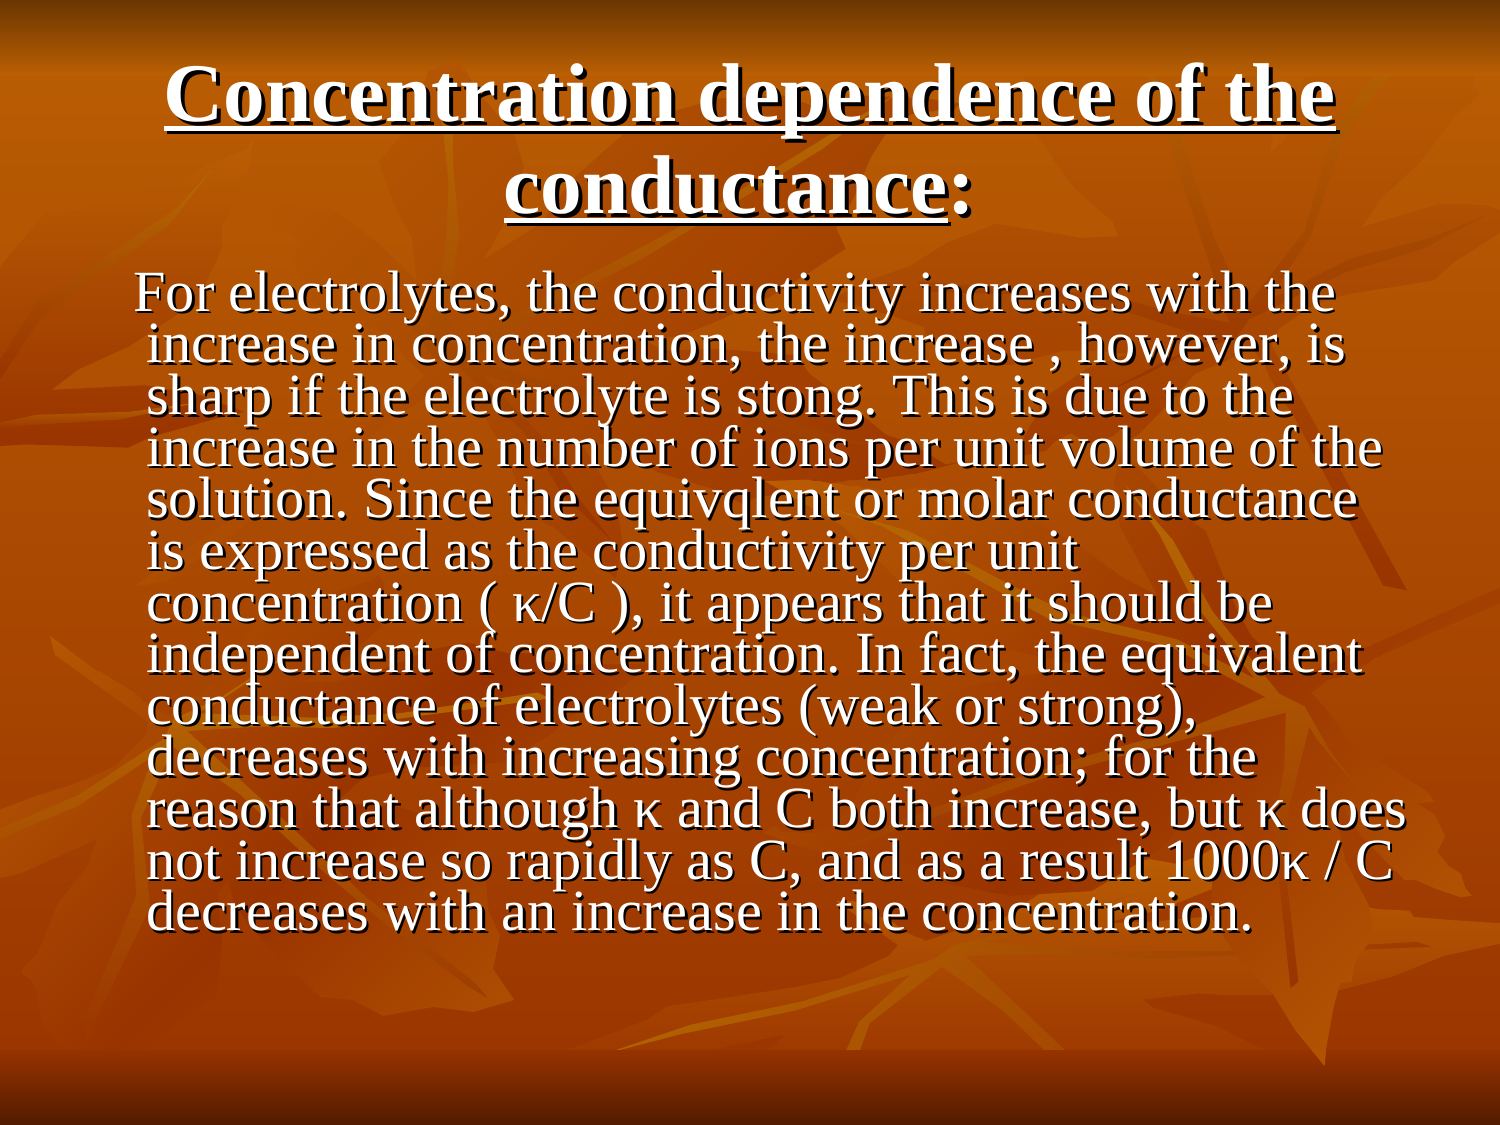

# Concentration dependence of the conductance:
 For electrolytes, the conductivity increases with the increase in concentration, the increase , however, is sharp if the electrolyte is stong. This is due to the increase in the number of ions per unit volume of the solution. Since the equivqlent or molar conductance is expressed as the conductivity per unit concentration ( κ/C ), it appears that it should be independent of concentration. In fact, the equivalent conductance of electrolytes (weak or strong), decreases with increasing concentration; for the reason that although κ and C both increase, but κ does not increase so rapidly as C, and as a result 1000κ / C decreases with an increase in the concentration.